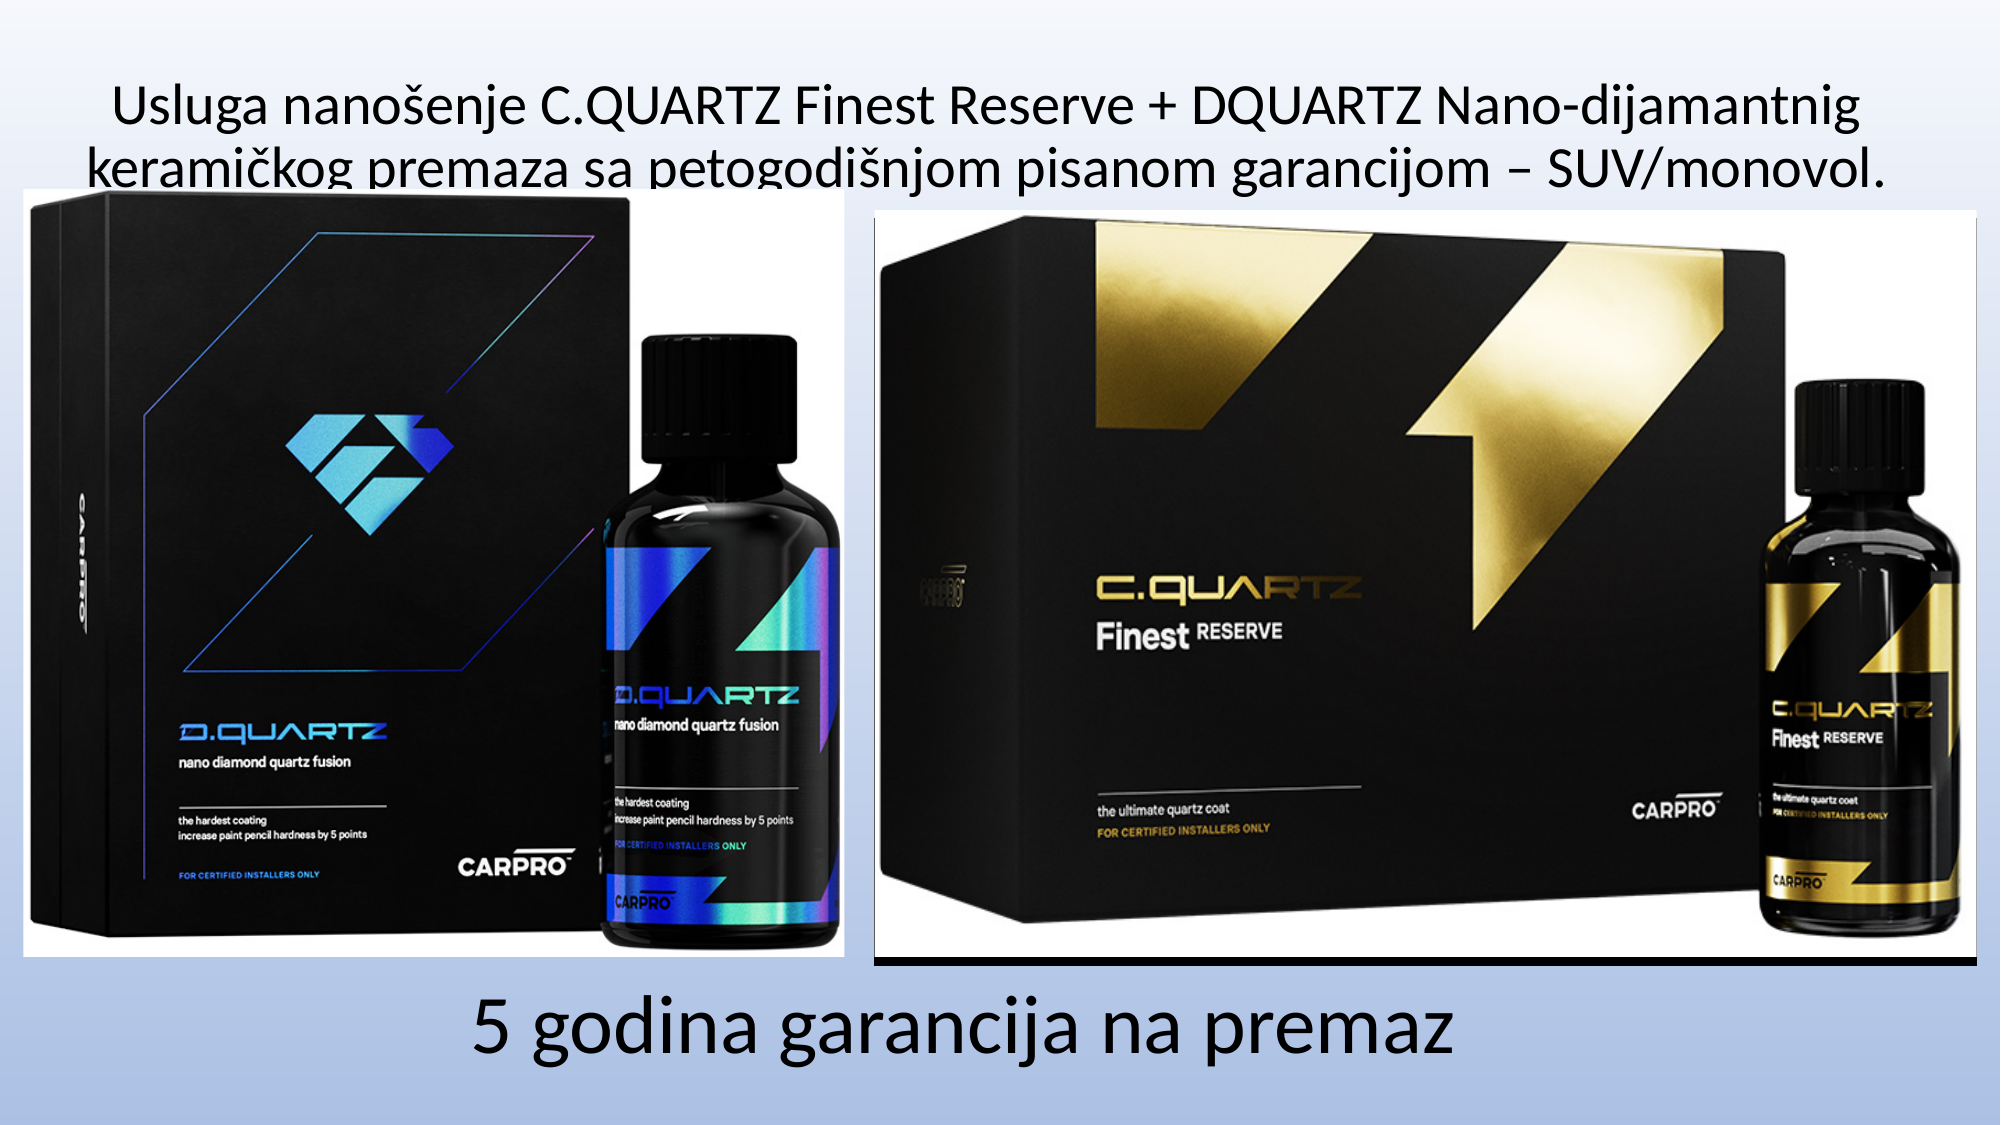

# Usluga nanošenje C.QUARTZ Finest Reserve + DQUARTZ Nano-dijamantnig keramičkog premaza sa petogodišnjom pisanom garancijom – SUV/monovol.
5 godina garancija na premaz